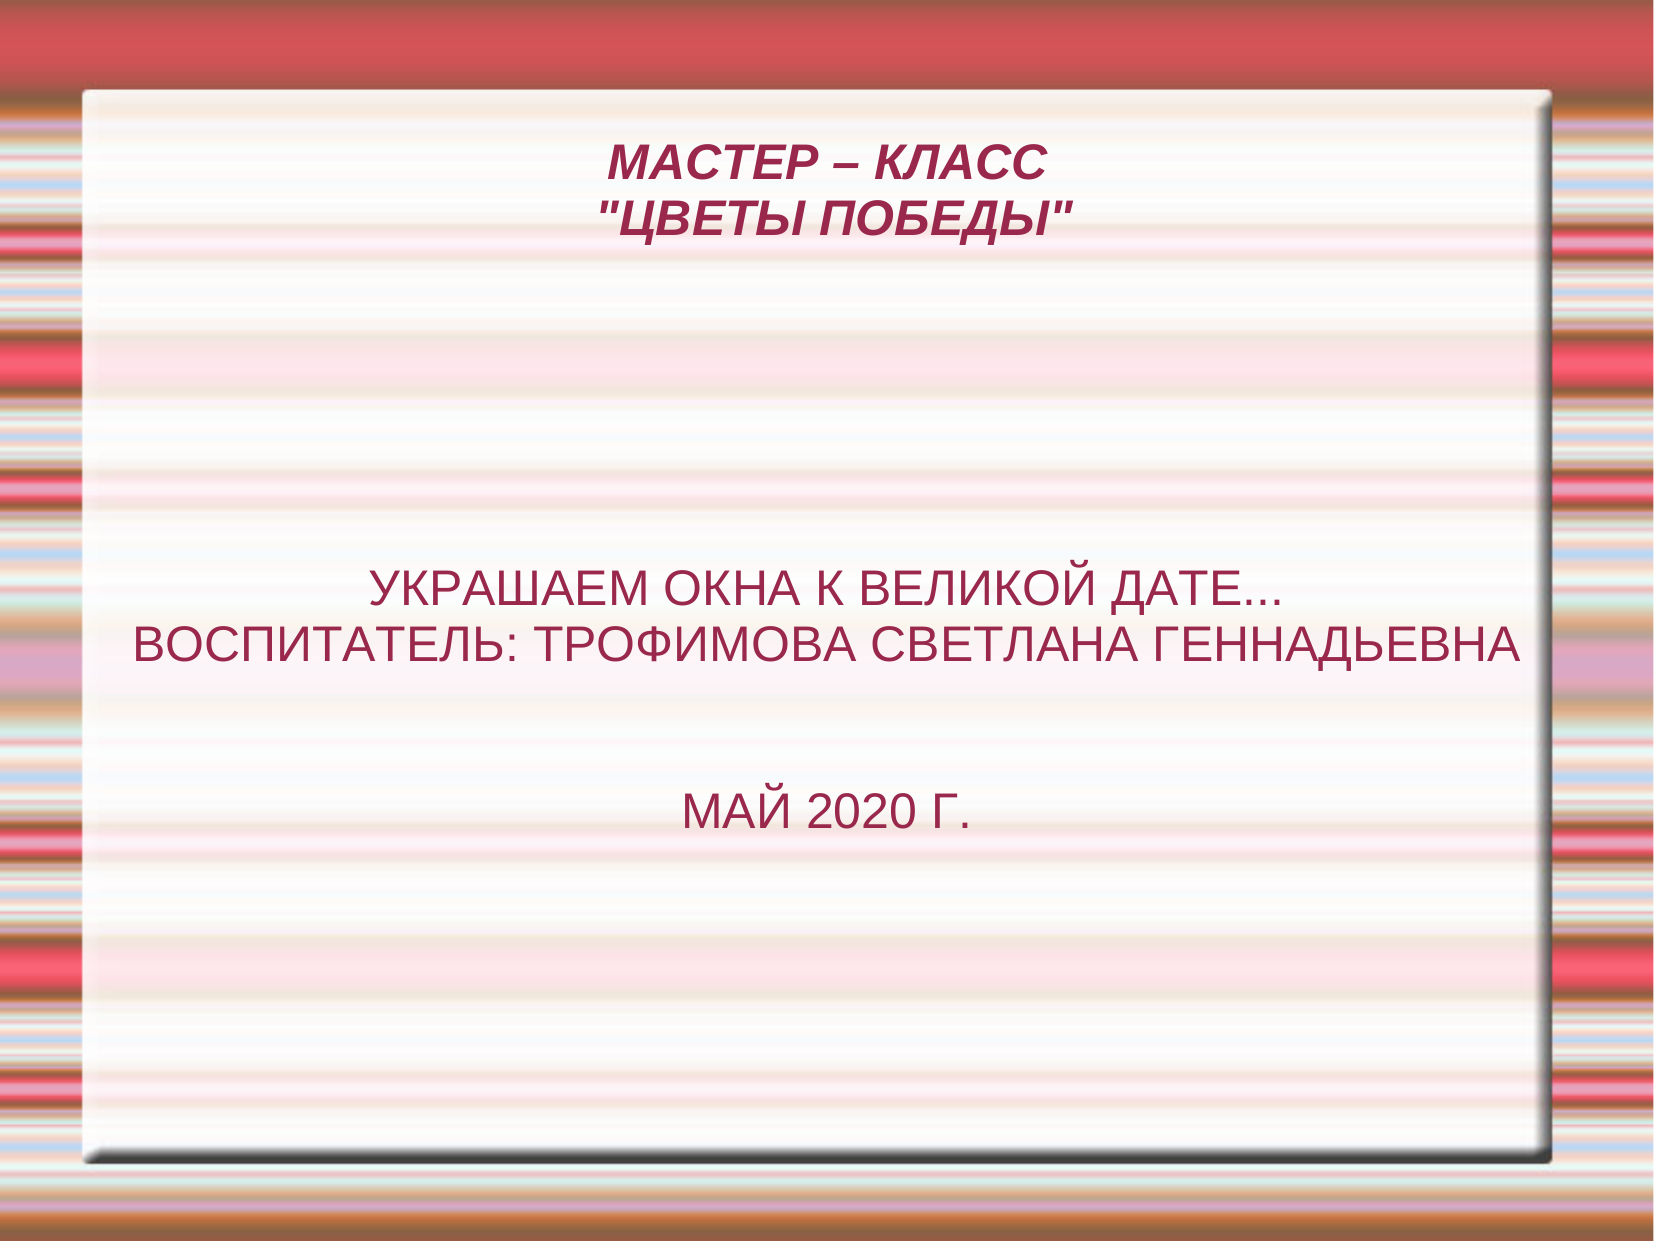

# МАСТЕР – КЛАСС "ЦВЕТЫ ПОБЕДЫ"
УКРАШАЕМ ОКНА К ВЕЛИКОЙ ДАТЕ...
ВОСПИТАТЕЛЬ: ТРОФИМОВА СВЕТЛАНА ГЕННАДЬЕВНА
МАЙ 2020 Г.